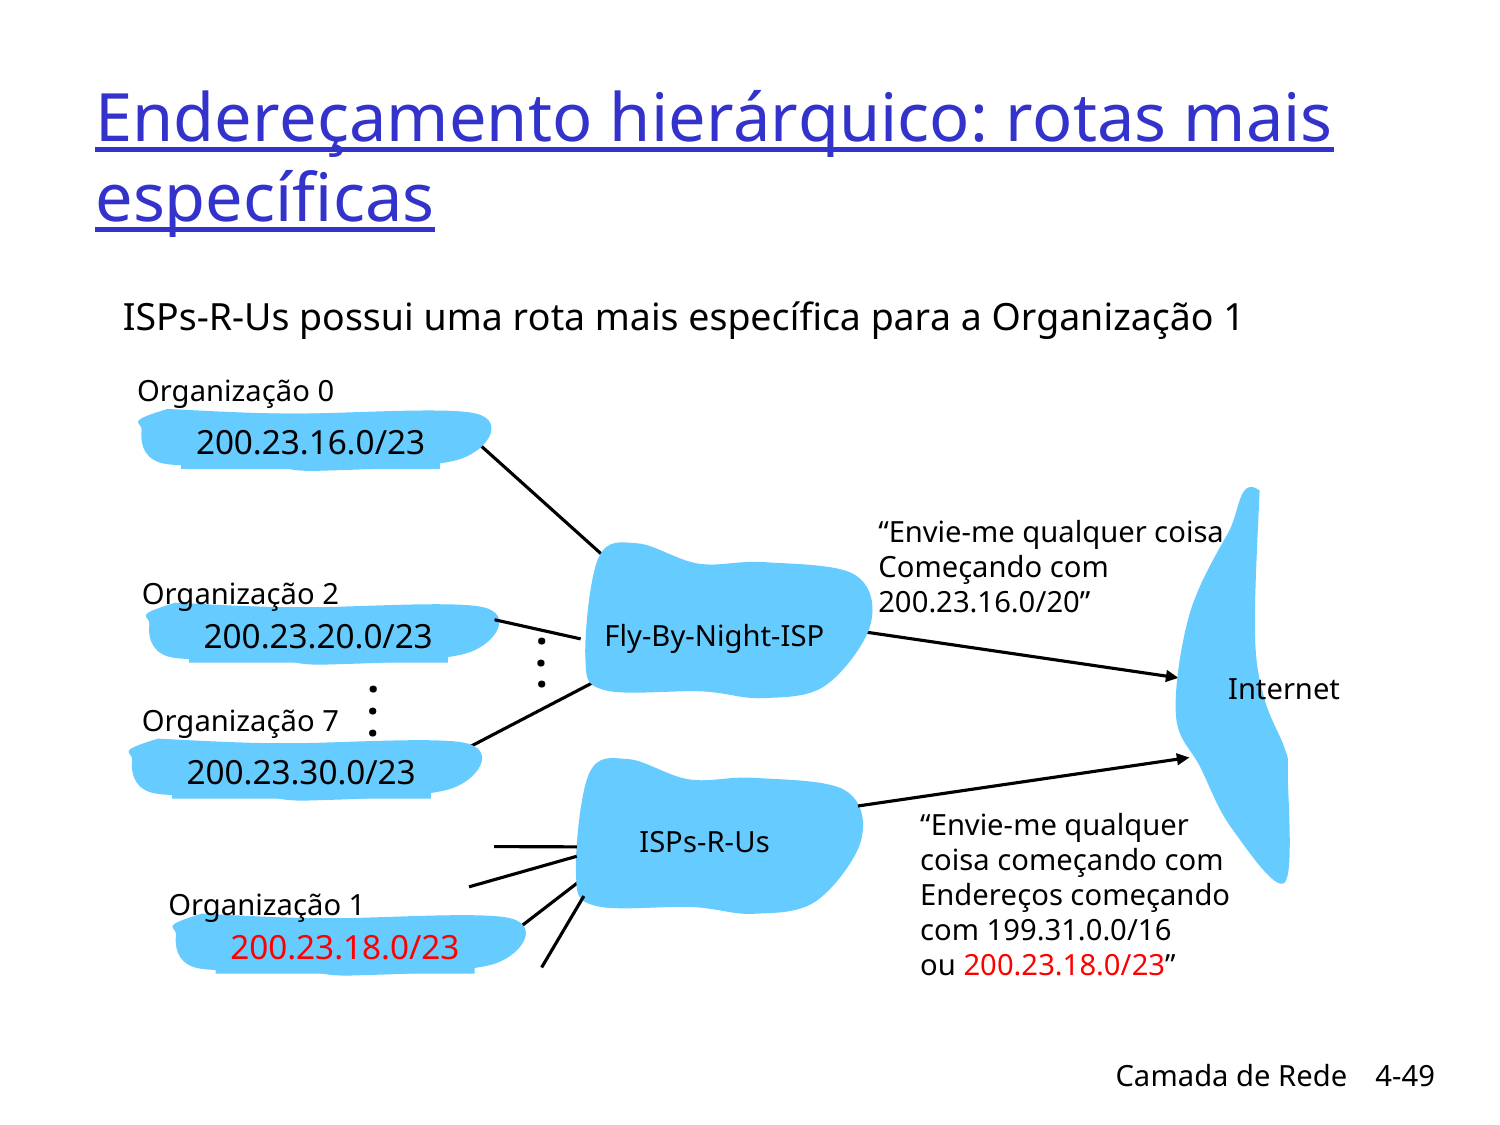

Endereçamento hierárquico: rotas mais específicas
ISPs-R-Us possui uma rota mais específica para a Organização 1
Organização 0
200.23.16.0/23
“Envie-me qualquer coisa
Começando com
200.23.16.0/20”
Organização 2
.
.
.
200.23.20.0/23
Fly-By-Night-ISP
.
.
.
Internet
Organização 7
200.23.30.0/23
“Envie-me qualquer
coisa começando com
Endereços começando
com 199.31.0.0/16
ou 200.23.18.0/23”
ISPs-R-Us
Organização 1
200.23.18.0/23
Camada de Rede